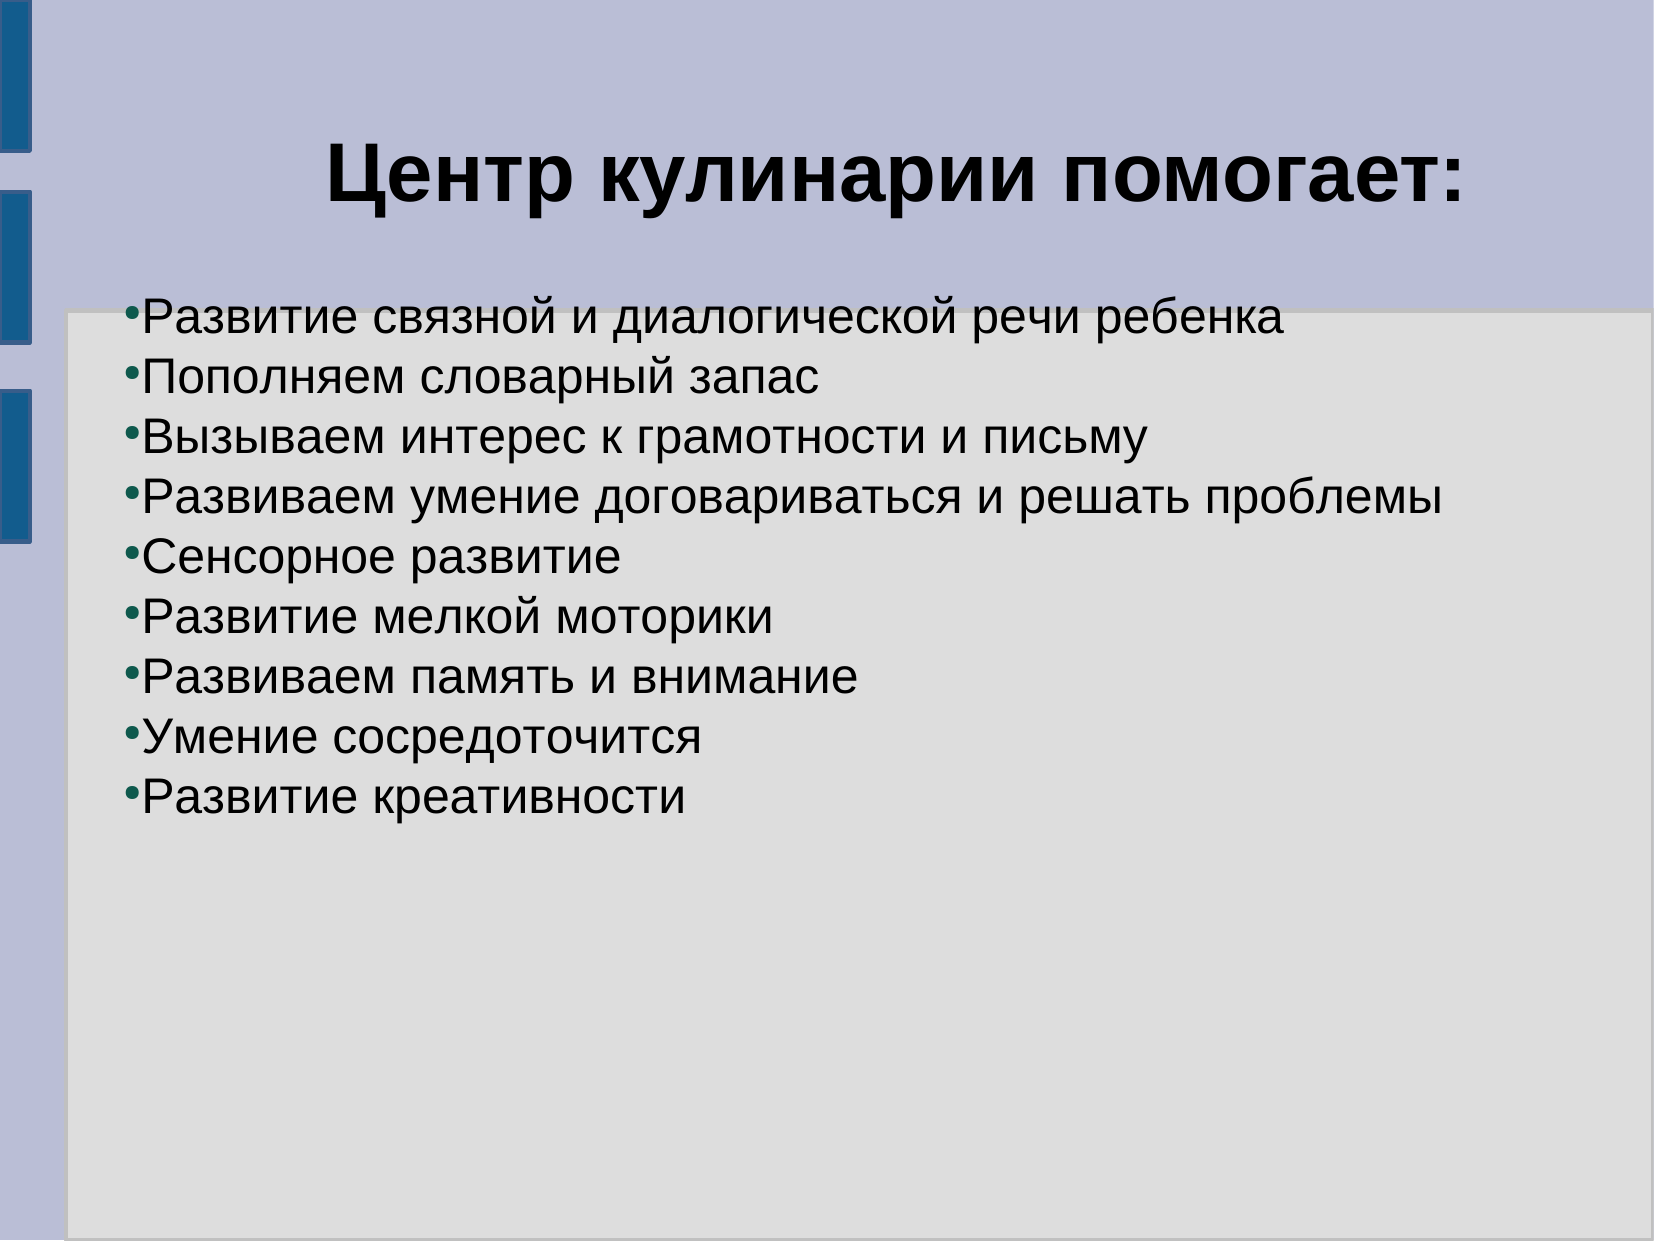

Центр кулинарии помогает:
# Развитие связной и диалогической речи ребенка
Пополняем словарный запас
Вызываем интерес к грамотности и письму
Развиваем умение договариваться и решать проблемы
Сенсорное развитие
Развитие мелкой моторики
Развиваем память и внимание
Умение сосредоточится
Развитие креативности